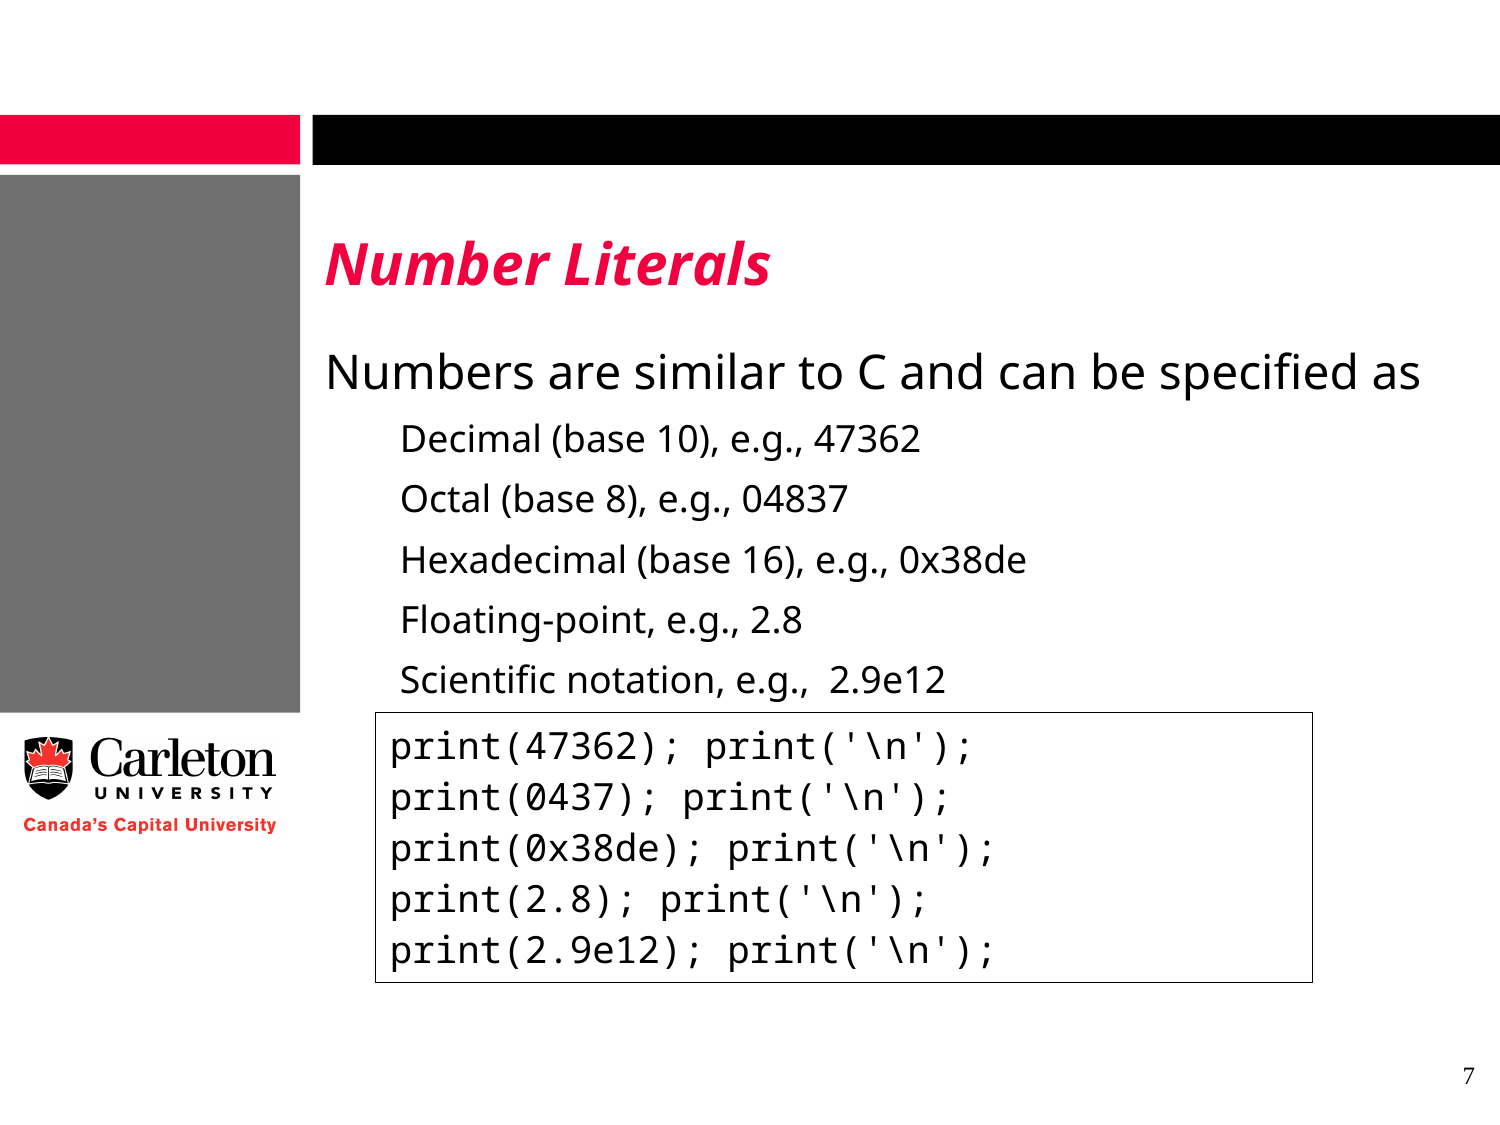

# Number Literals
Numbers are similar to C and can be specified as
Decimal (base 10), e.g., 47362
Octal (base 8), e.g., 04837
Hexadecimal (base 16), e.g., 0x38de
Floating-point, e.g., 2.8
Scientific notation, e.g., 2.9e12
print(47362); print('\n');
print(0437); print('\n');
print(0x38de); print('\n');
print(2.8); print('\n');
print(2.9e12); print('\n');
7